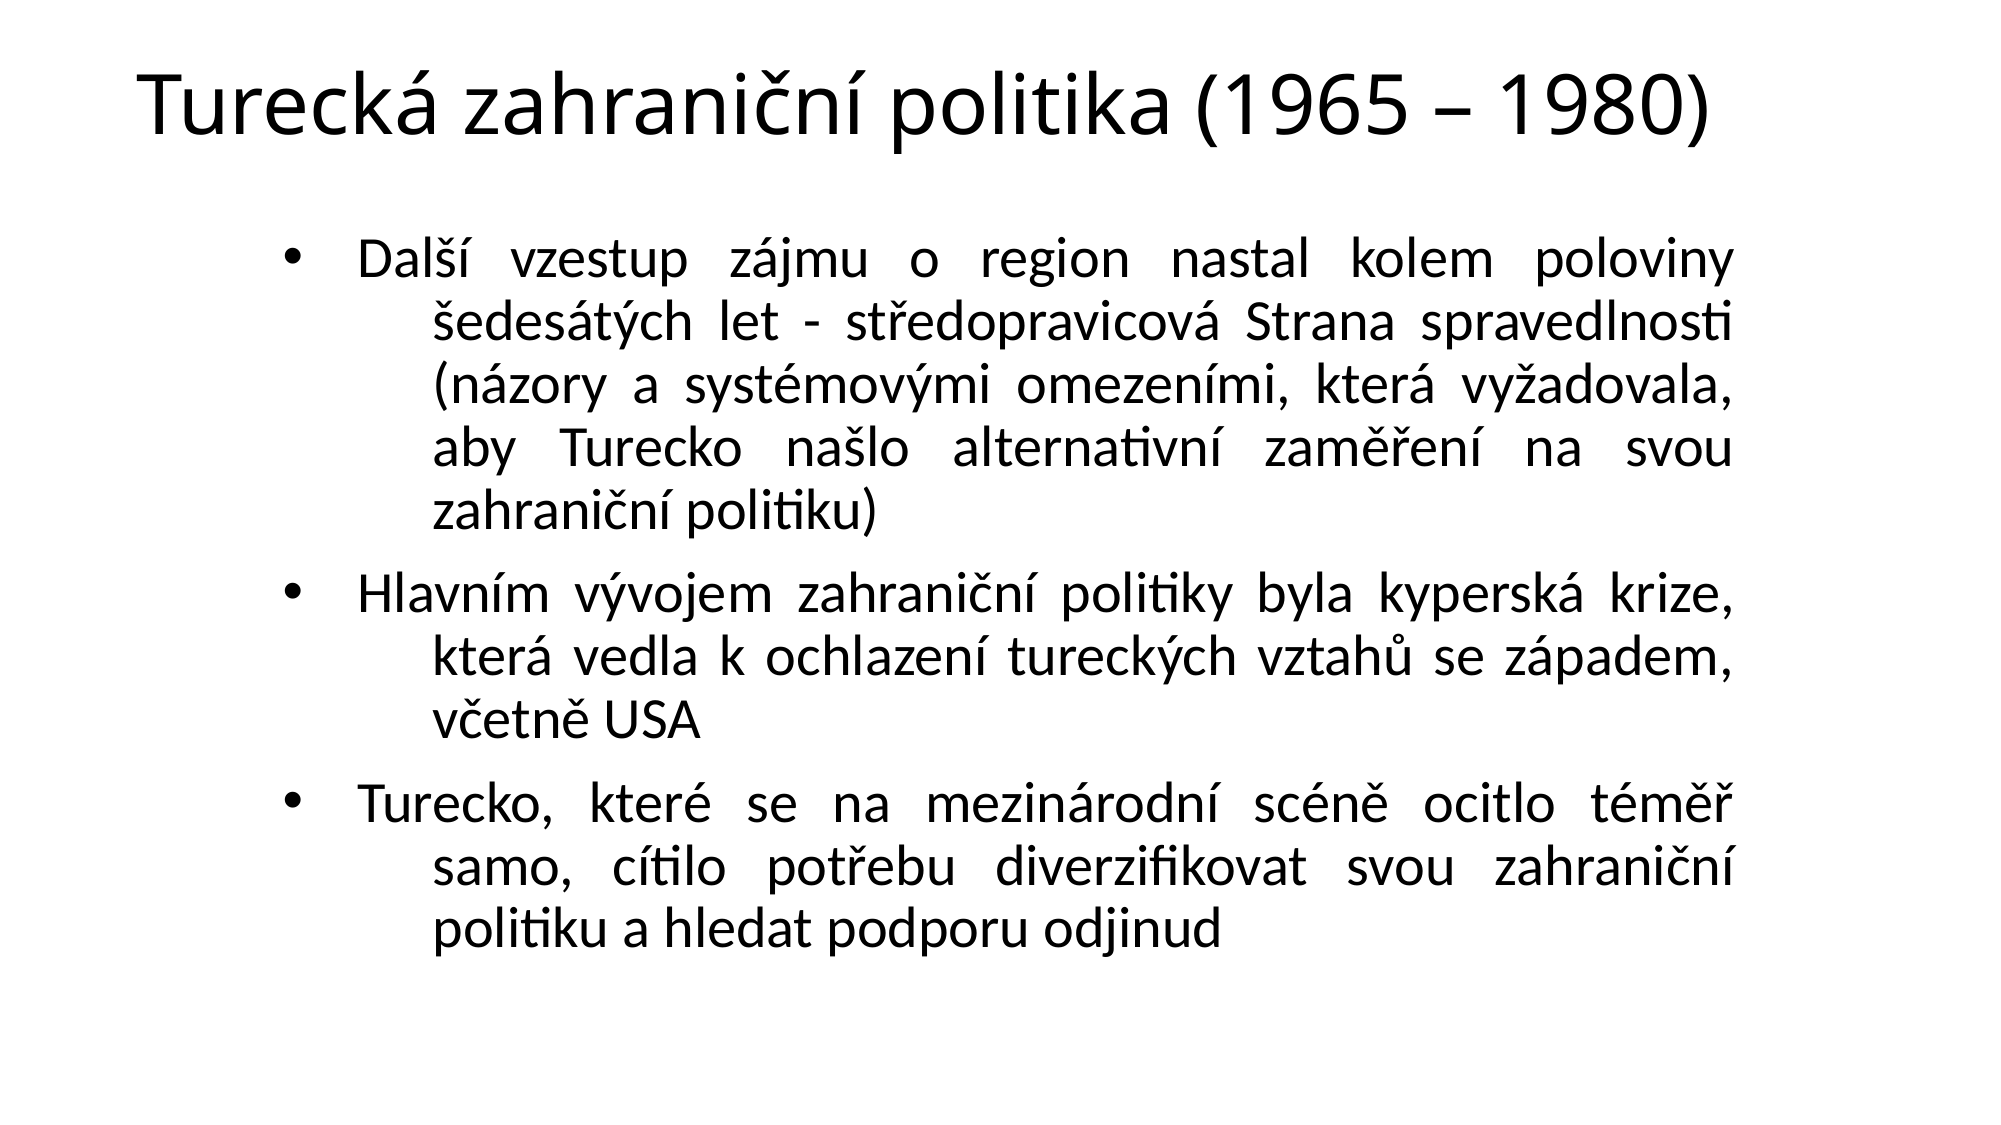

# Turecká zahraniční politika (1965 – 1980)
Další vzestup zájmu o region nastal kolem poloviny šedesátých let - středopravicová Strana spravedlnosti (názory a systémovými omezeními, která vyžadovala, aby Turecko našlo alternativní zaměření na svou zahraniční politiku)
Hlavním vývojem zahraniční politiky byla kyperská krize, která vedla k ochlazení tureckých vztahů se západem, včetně USA
Turecko, které se na mezinárodní scéně ocitlo téměř samo, cítilo potřebu diverzifikovat svou zahraniční politiku a hledat podporu odjinud